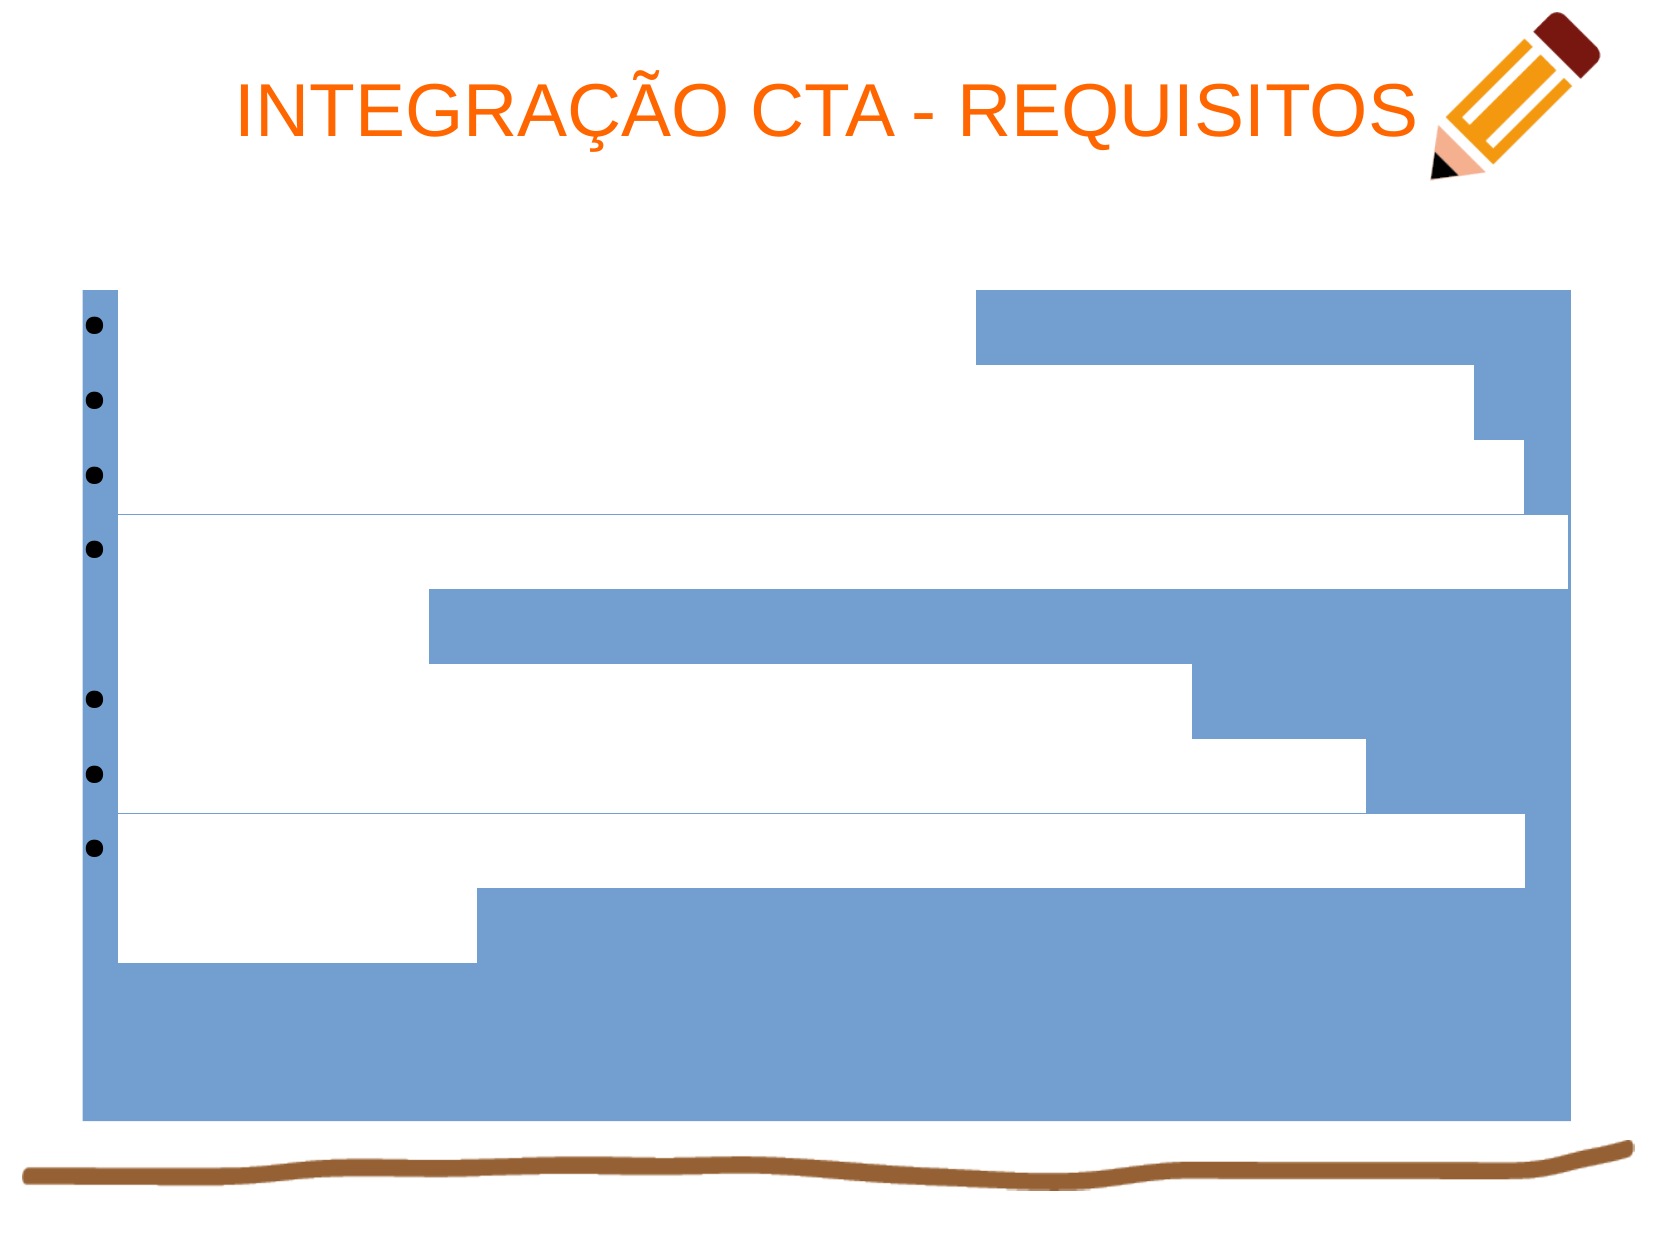

# INTEGRAÇÃO CTA - REQUISITOS
Tempo de simulação 2000s
Ruas Norte-Sul são identificadas por 1 - 10
Ruas Leste-Oeste são identificadas por A - J
Todas as ruas são de mão única, com direção N, S, E, W
Ruas podem ter 1, 2, 3 ou 4 pistas
Uma quadra tem o tamanho 100 metros
Em uma quadra, cada pista tem espaço para 25 veículos